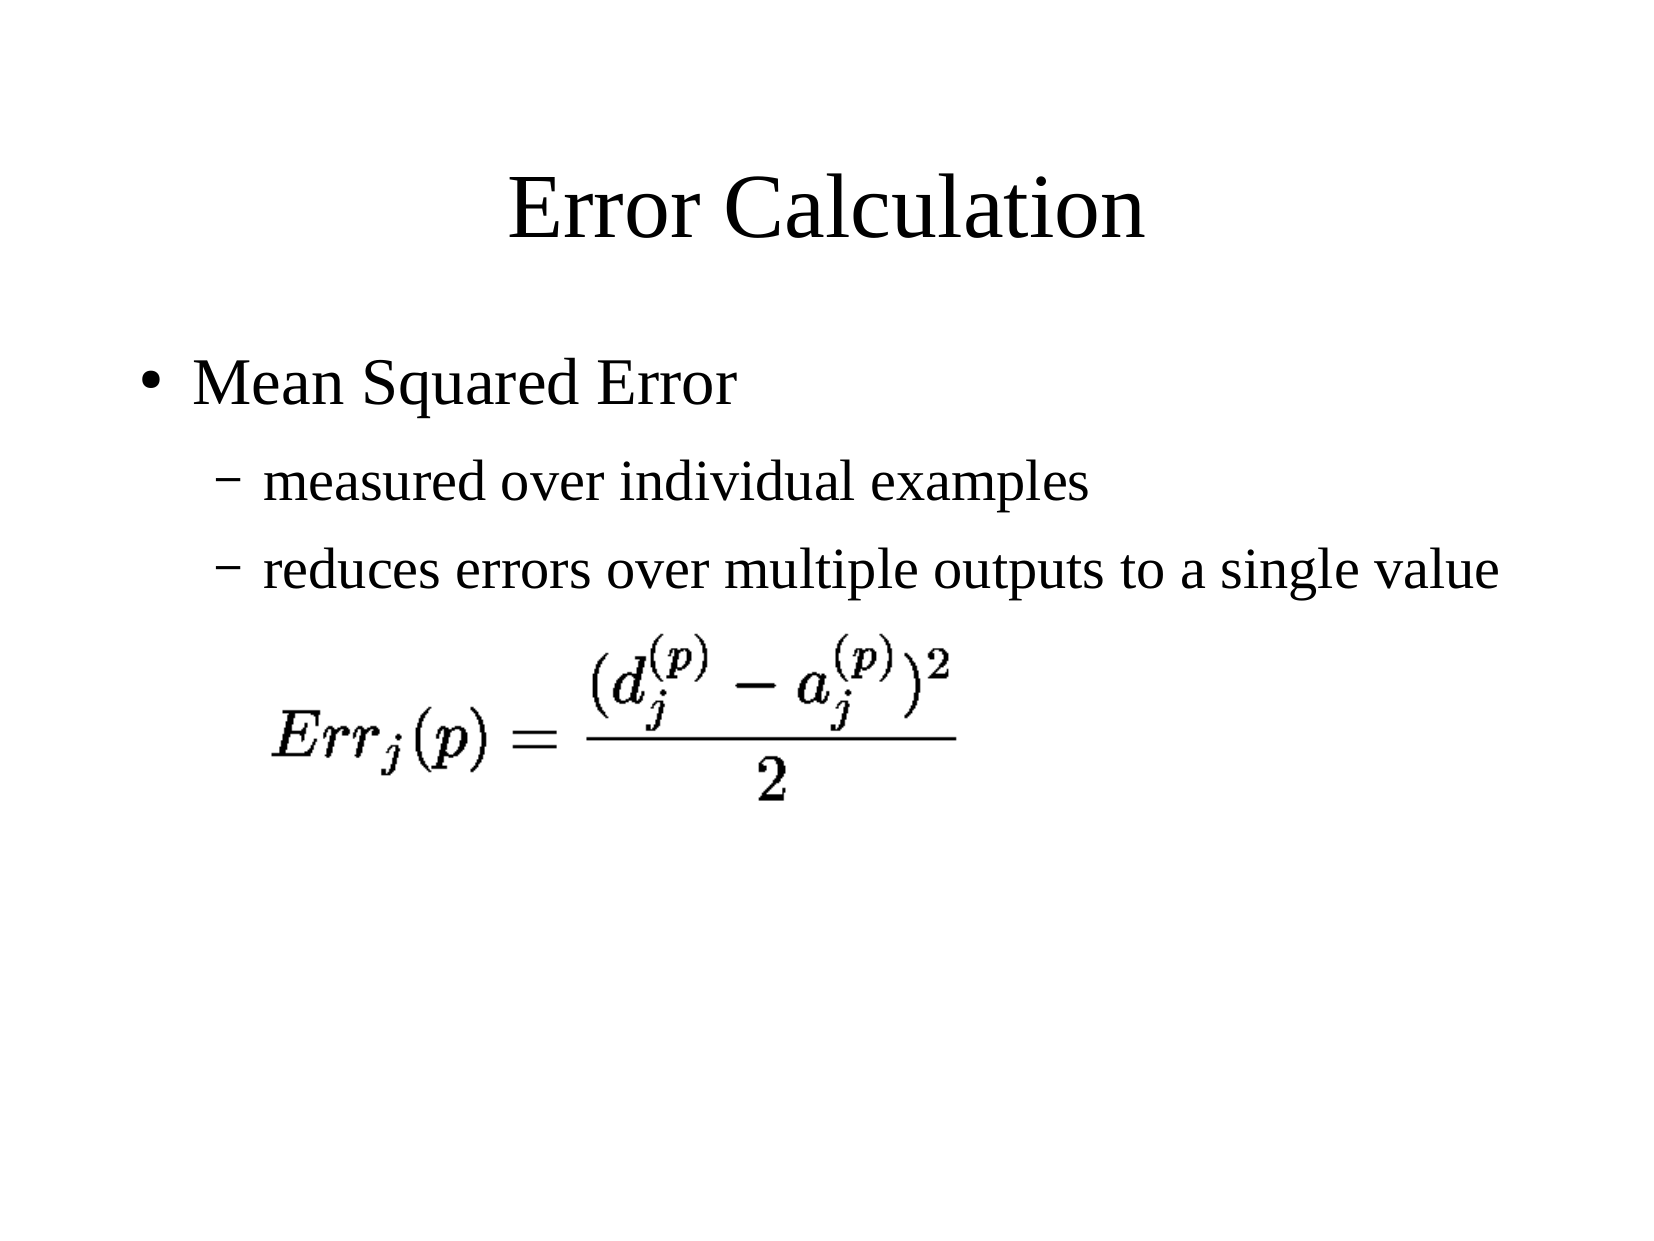

# Error Calculation
Mean Squared Error
measured over individual examples
reduces errors over multiple outputs to a single value